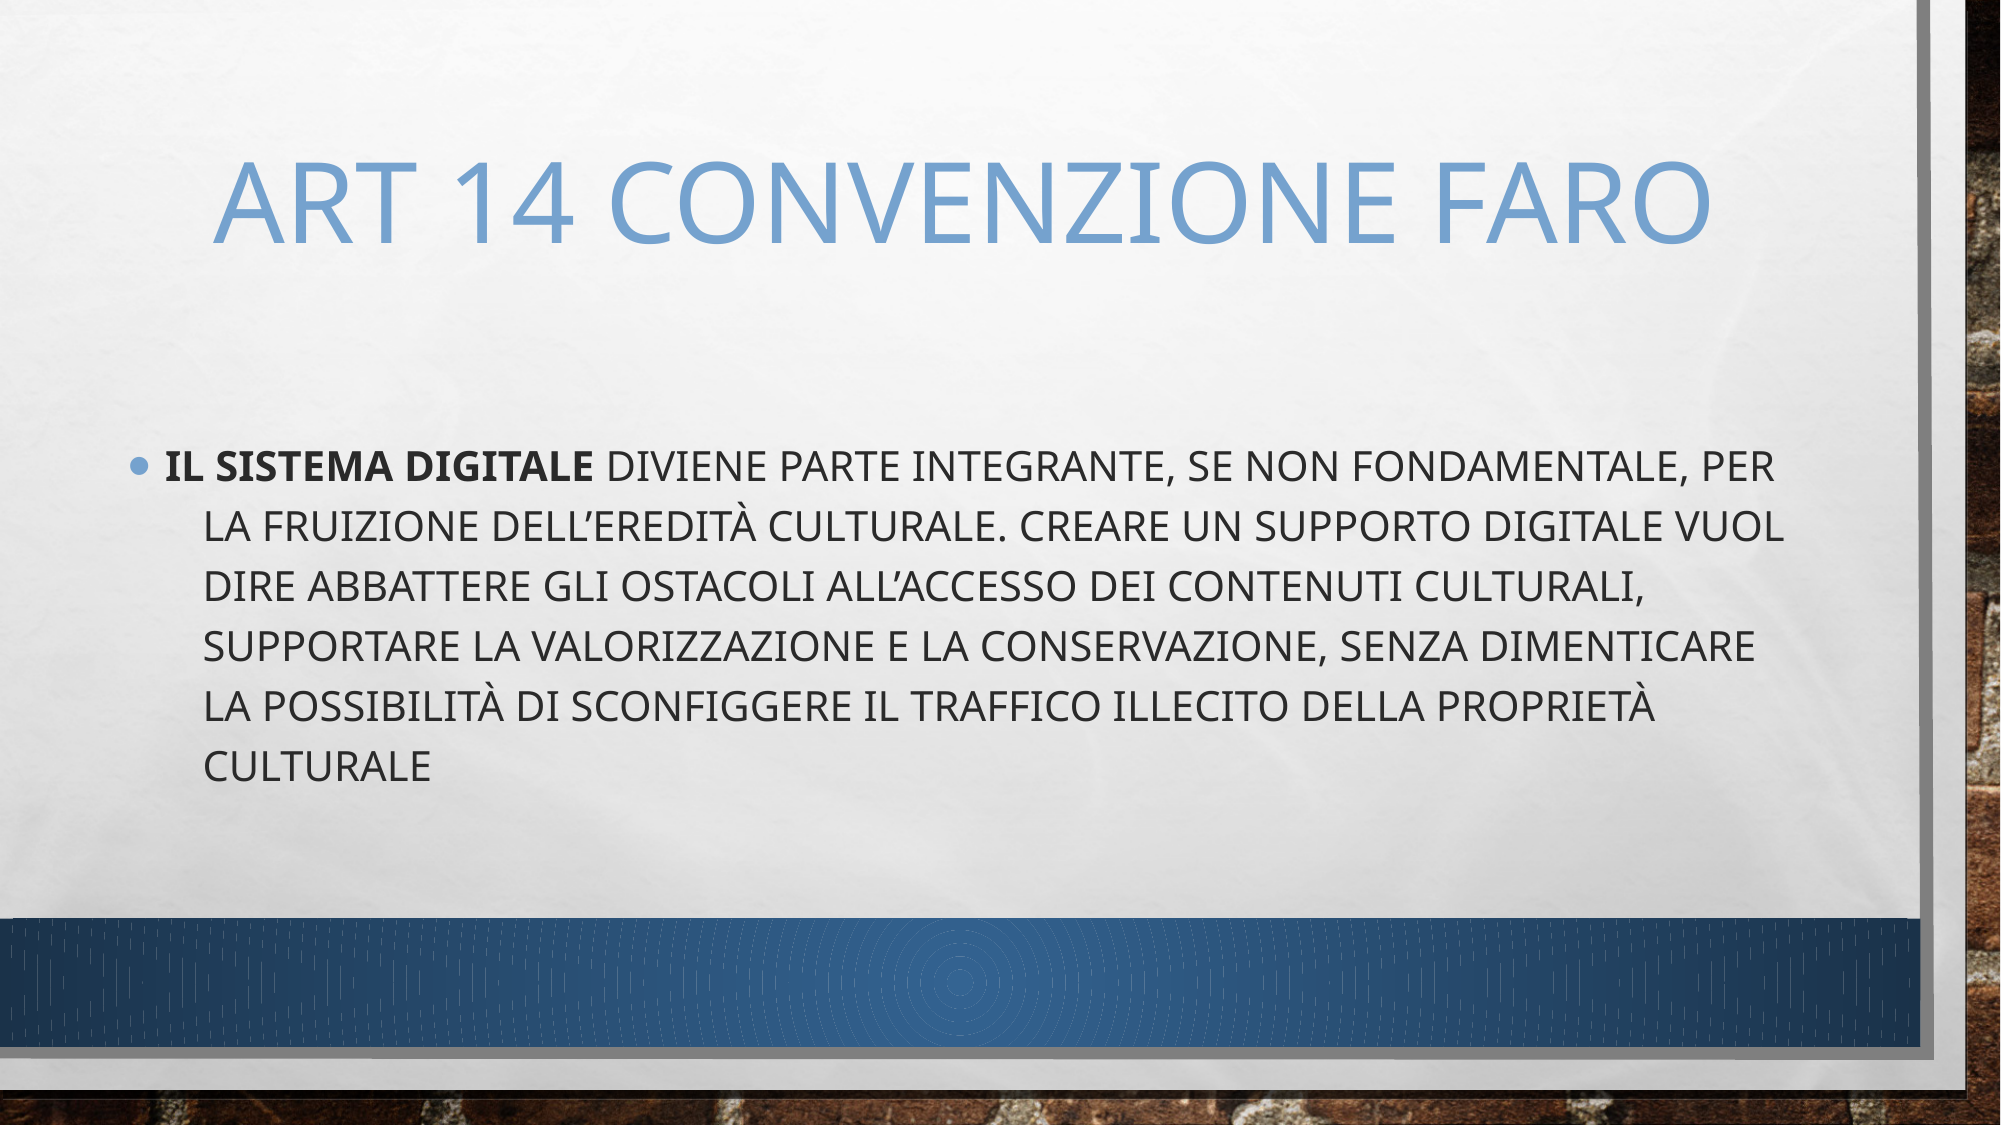

# Art 14 convenzione Faro
Il sistema digitale diviene parte integrante, se non fondamentale, per la fruizione dell’eredità culturale. Creare un supporto digitale vuol dire abbattere gli ostacoli all’accesso dei contenuti culturali, supportare la valorizzazione e la conservazione, senza dimenticare la possibilità di sconfiggere il traffico illecito della proprietà culturale